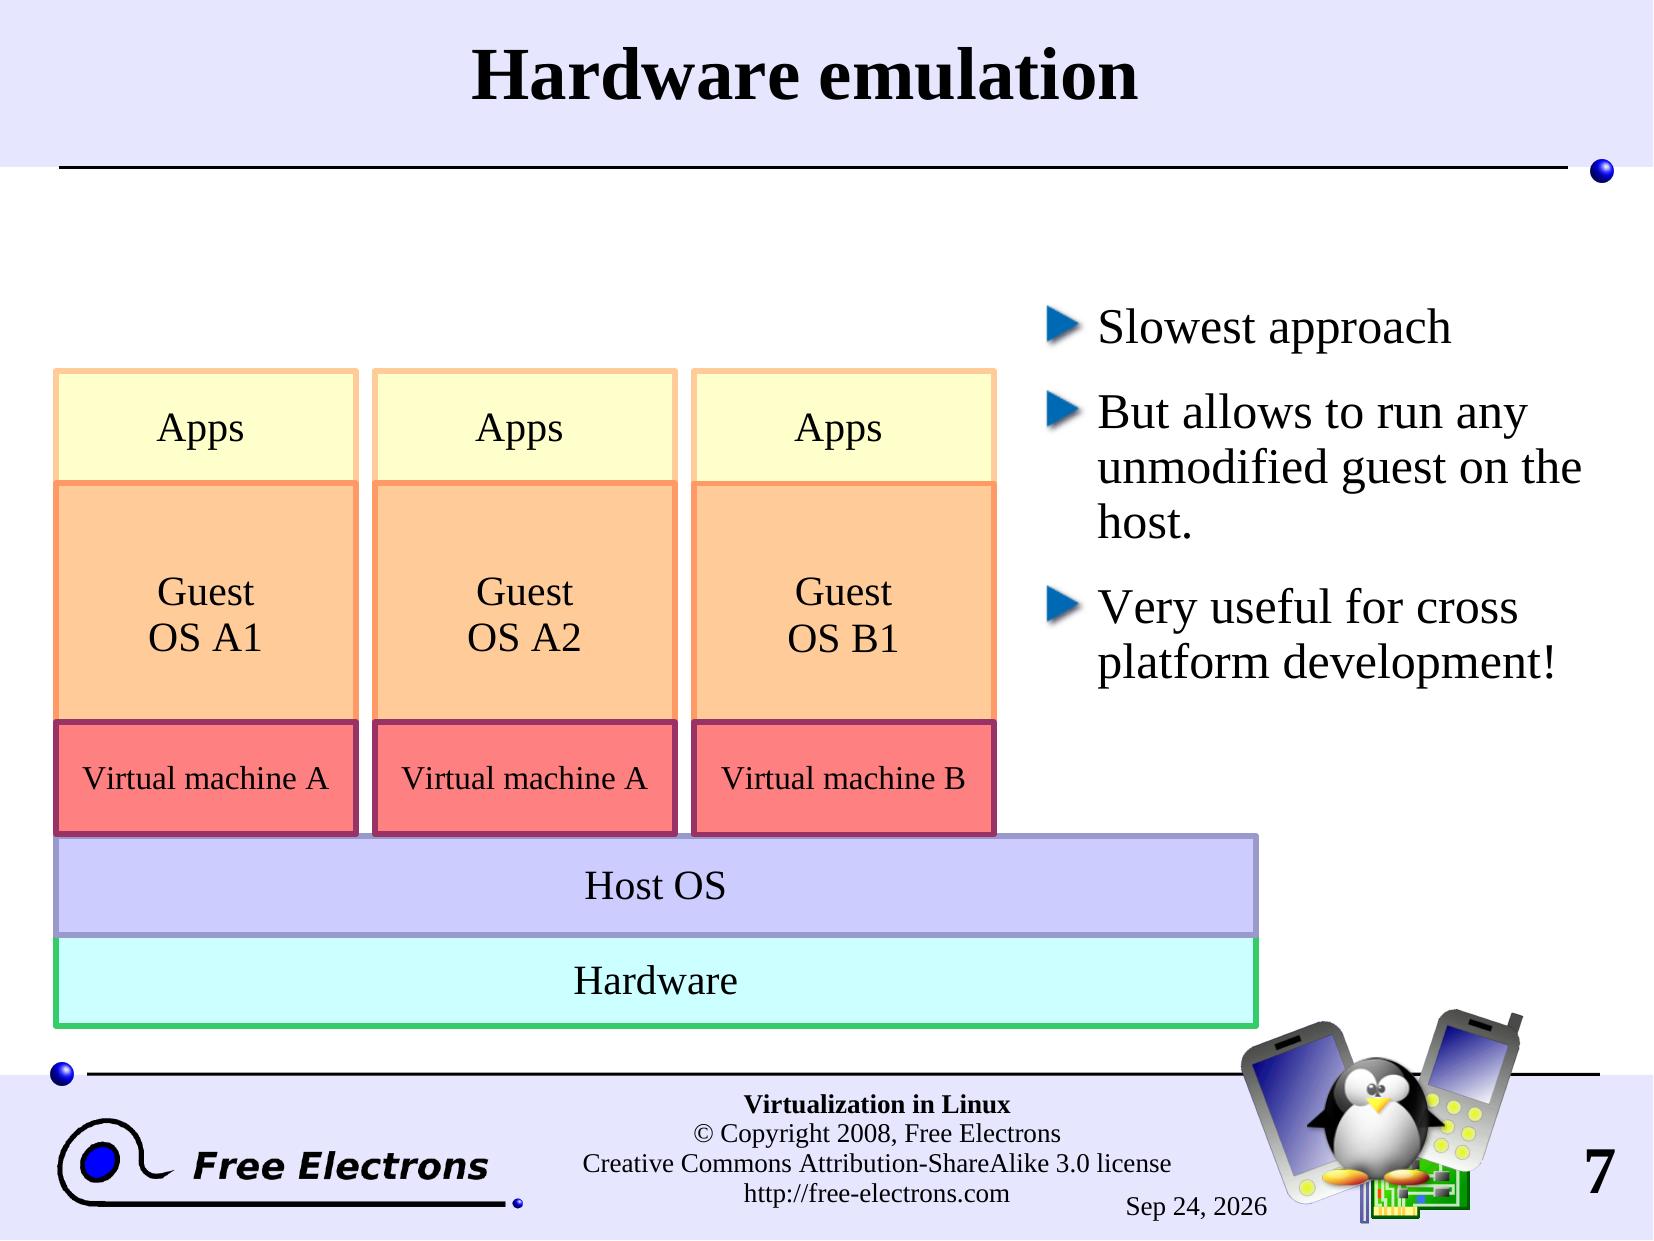

# Hardware emulation
Slowest approach
But allows to run any unmodified guest on the host.
Very useful for cross platform development!
Apps
Apps
Apps
Guest
OS A1
Guest
OS A2
Guest
OS B1
Virtual machine A
Virtual machine A
Virtual machine B
Host OS
Hardware